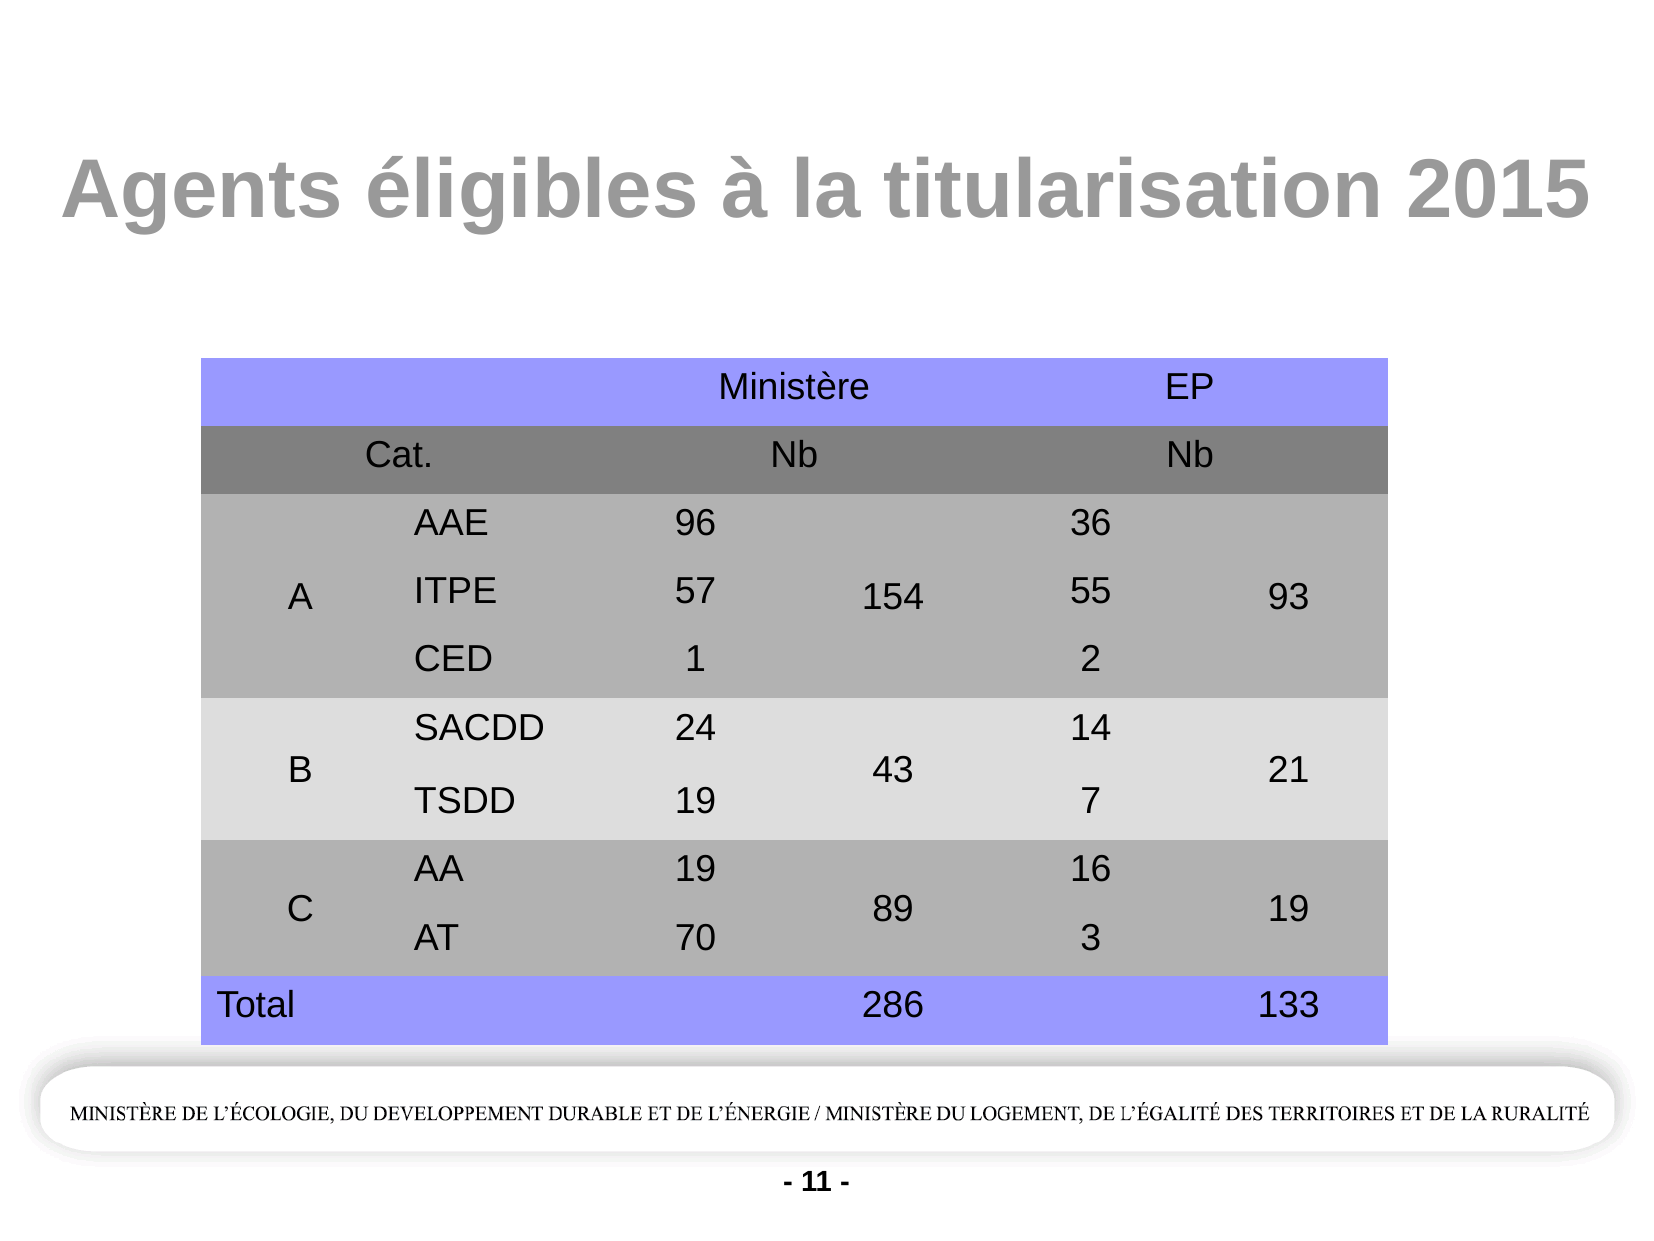

# Agents éligibles à la titularisation 2015
| | | Ministère | | EP | |
| --- | --- | --- | --- | --- | --- |
| Cat. | | Nb | | Nb | |
| A | AAE | 96 | 154 | 36 | 93 |
| | ITPE | 57 | | 55 | |
| | CED | 1 | | 2 | |
| B | SACDD | 24 | 43 | 14 | 21 |
| | TSDD | 19 | | 7 | |
| C | AA | 19 | 89 | 16 | 19 |
| | AT | 70 | | 3 | |
| Total | | | 286 | | 133 |